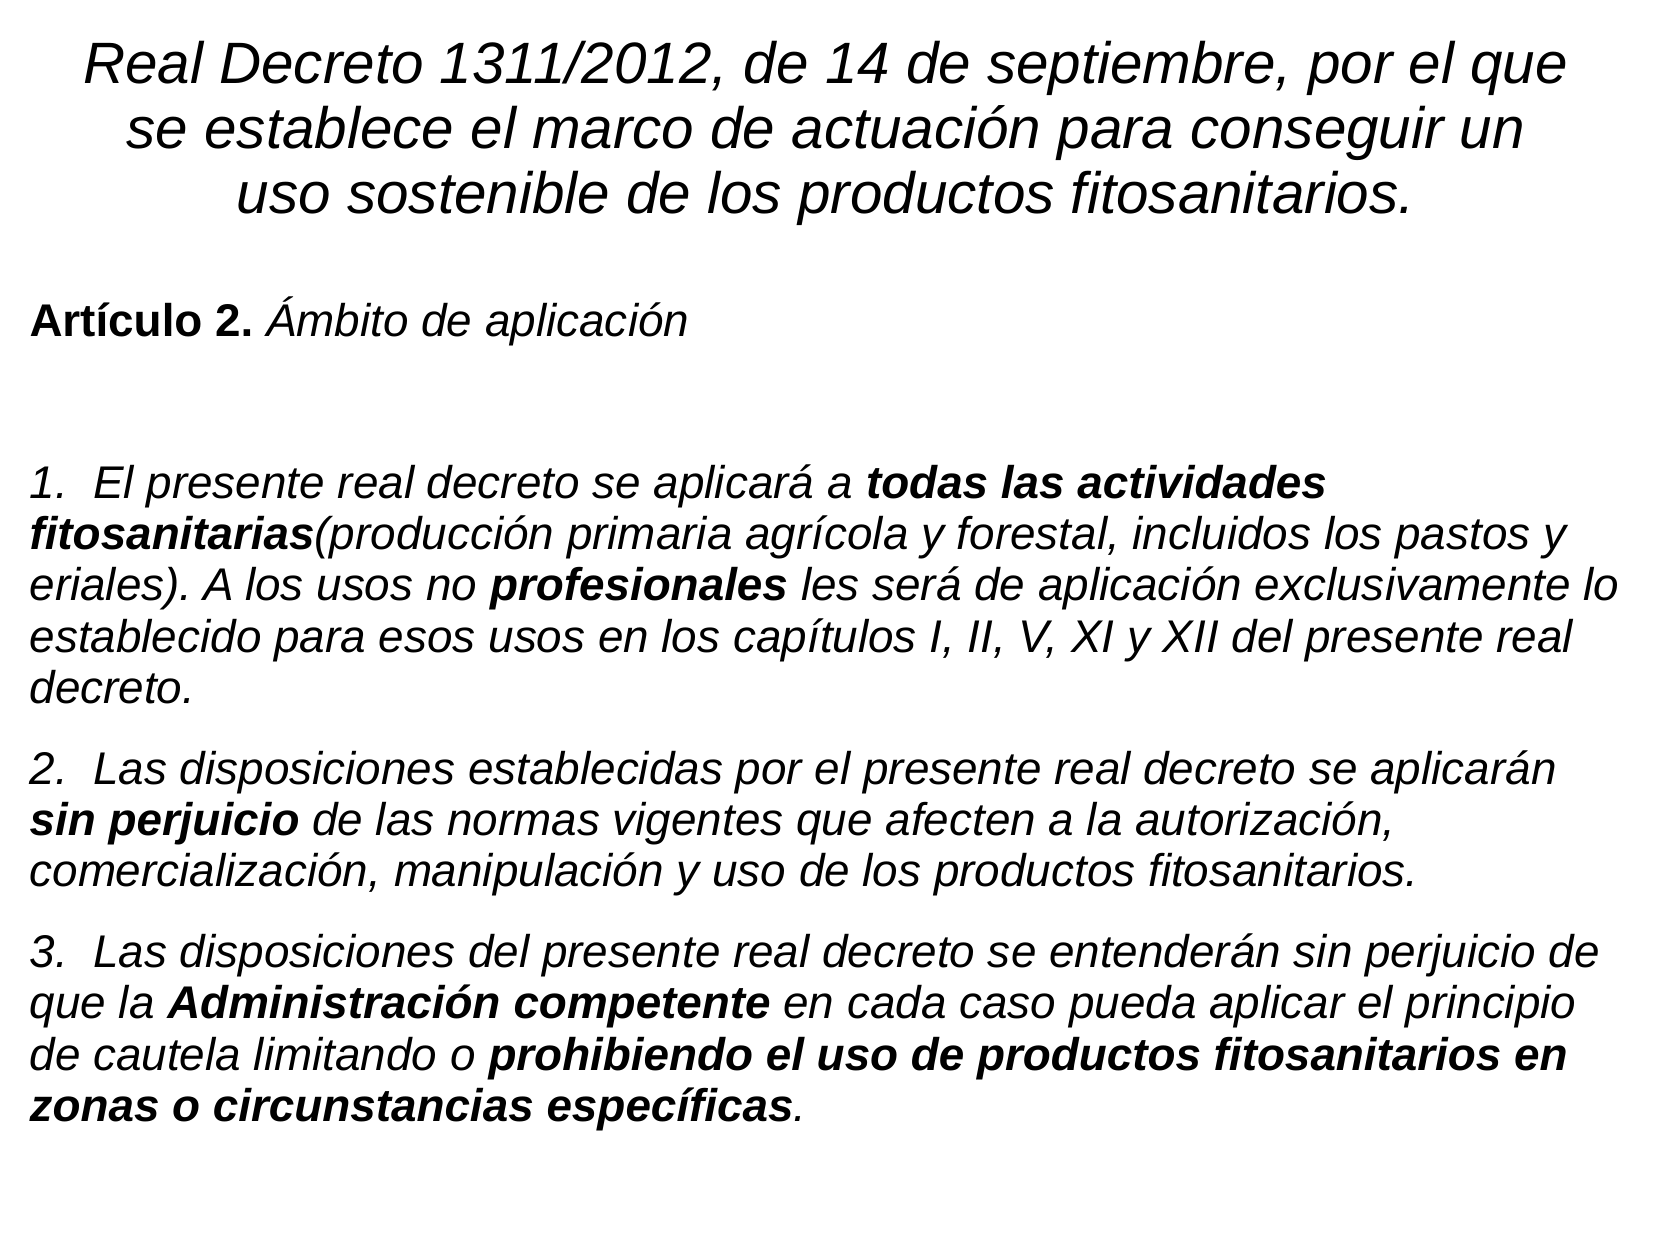

# Real Decreto 1311/2012, de 14 de septiembre, por el que se establece el marco de actuación para conseguir un uso sostenible de los productos fitosanitarios.
Artículo 2. Ámbito de aplicación
1. El presente real decreto se aplicará a todas las actividades fitosanitarias(producción primaria agrícola y forestal, incluidos los pastos y eriales). A los usos no profesionales les será de aplicación exclusivamente lo establecido para esos usos en los capítulos I, II, V, XI y XII del presente real decreto.
2. Las disposiciones establecidas por el presente real decreto se aplicarán sin perjuicio de las normas vigentes que afecten a la autorización, comercialización, manipulación y uso de los productos fitosanitarios.
3. Las disposiciones del presente real decreto se entenderán sin perjuicio de que la Administración competente en cada caso pueda aplicar el principio de cautela limitando o prohibiendo el uso de productos fitosanitarios en zonas o circunstancias específicas.